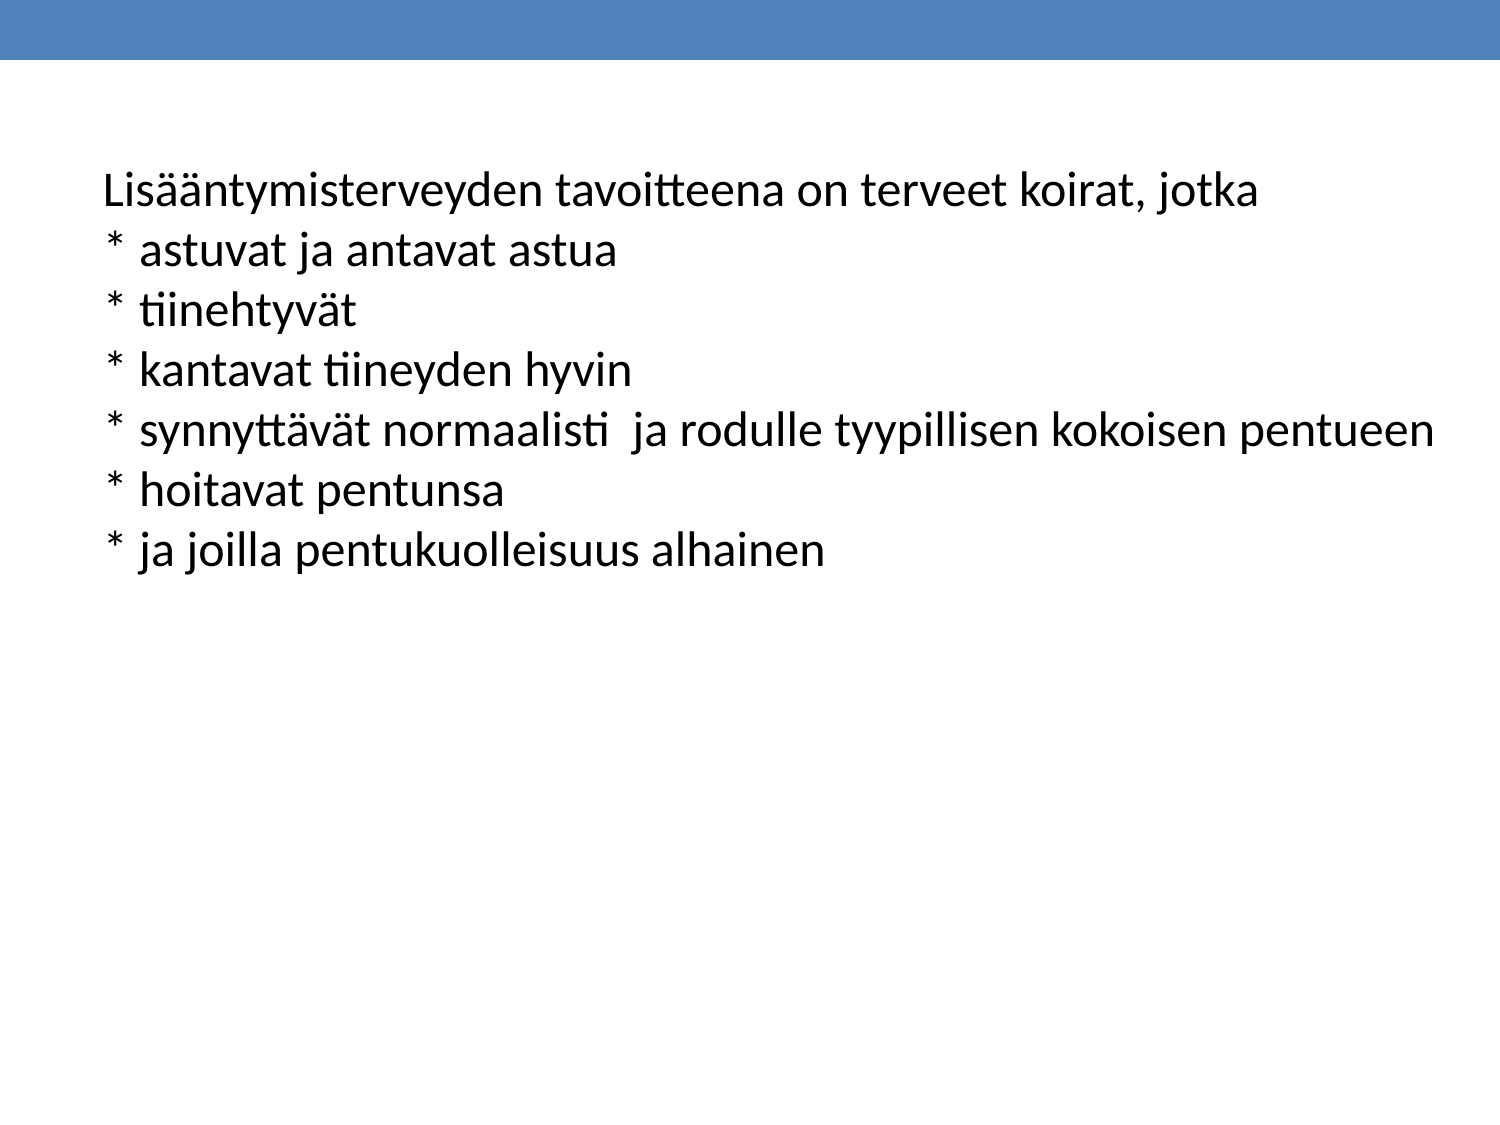

Lisääntymisterveyden tavoitteena on terveet koirat, jotka
 * astuvat ja antavat astua
 * tiinehtyvät
 * kantavat tiineyden hyvin
 * synnyttävät normaalisti ja rodulle tyypillisen kokoisen pentueen
 * hoitavat pentunsa
 * ja joilla pentukuolleisuus alhainen